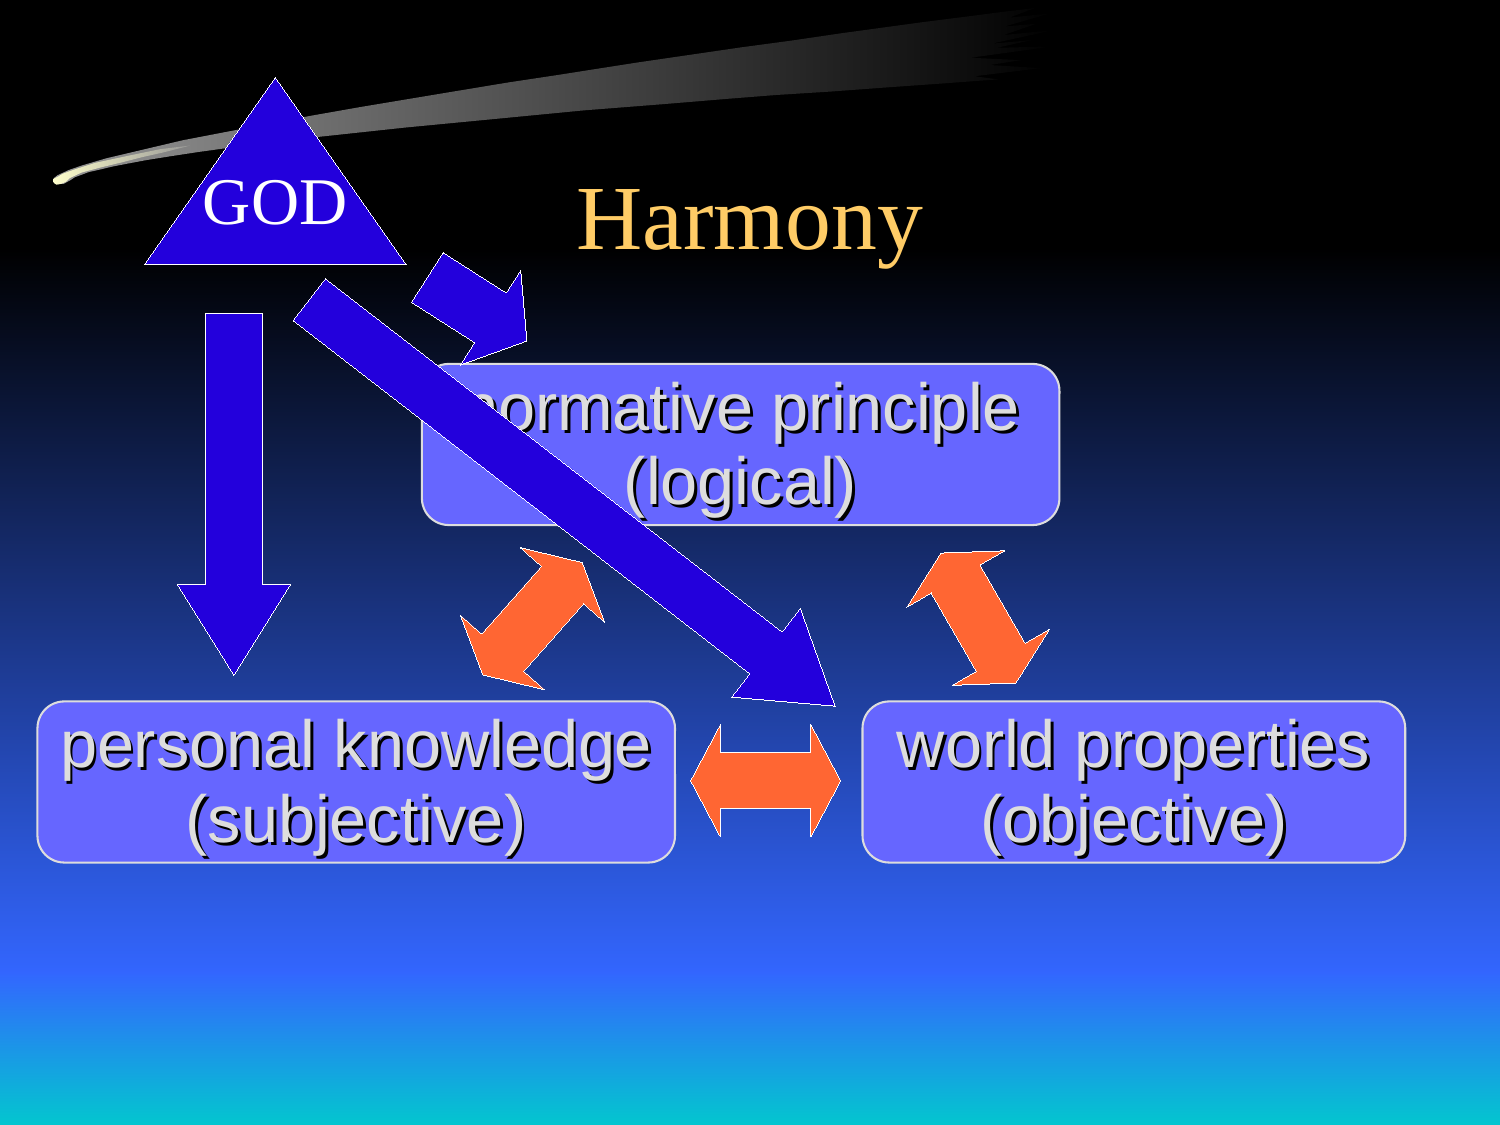

GOD
# Harmony
normative principle
(logical)
personal knowledge
(subjective)
world properties
(objective)